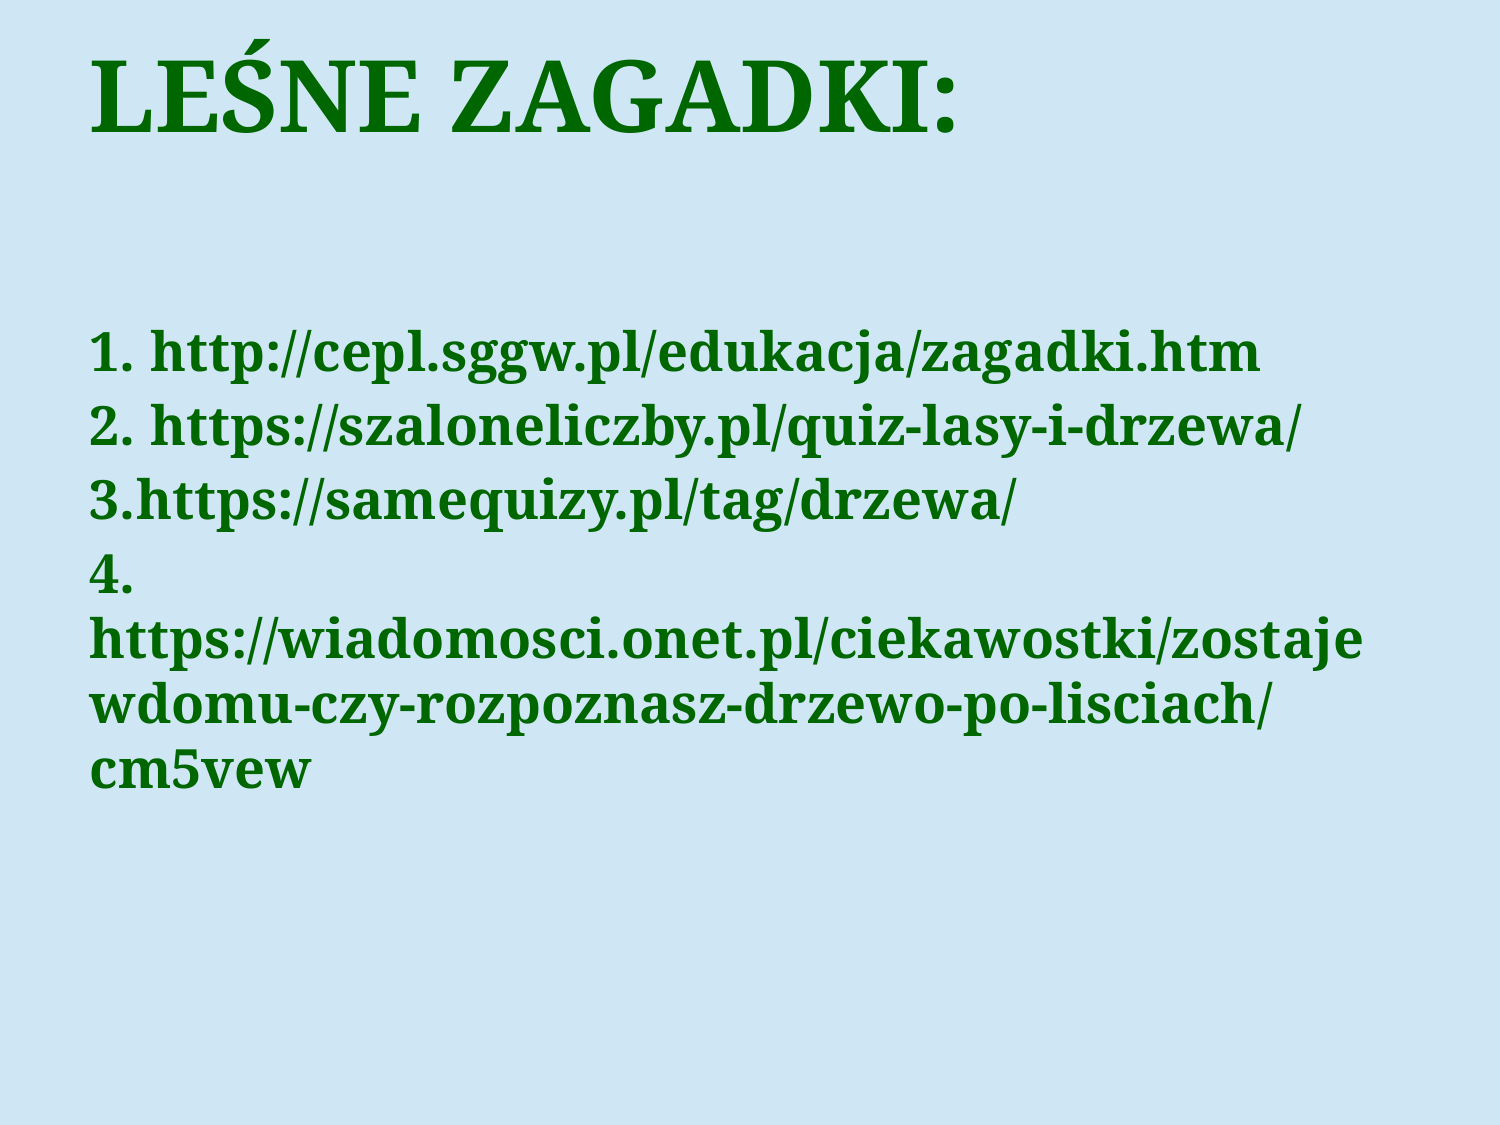

# LEŚNE ZAGADKI: 1. http://cepl.sggw.pl/edukacja/zagadki.htm 2. https://szaloneliczby.pl/quiz-lasy-i-drzewa/ 3.https://samequizy.pl/tag/drzewa/ 4. https://wiadomosci.onet.pl/ciekawostki/zostajewdomu-czy-rozpoznasz-drzewo-po-lisciach/cm5vew